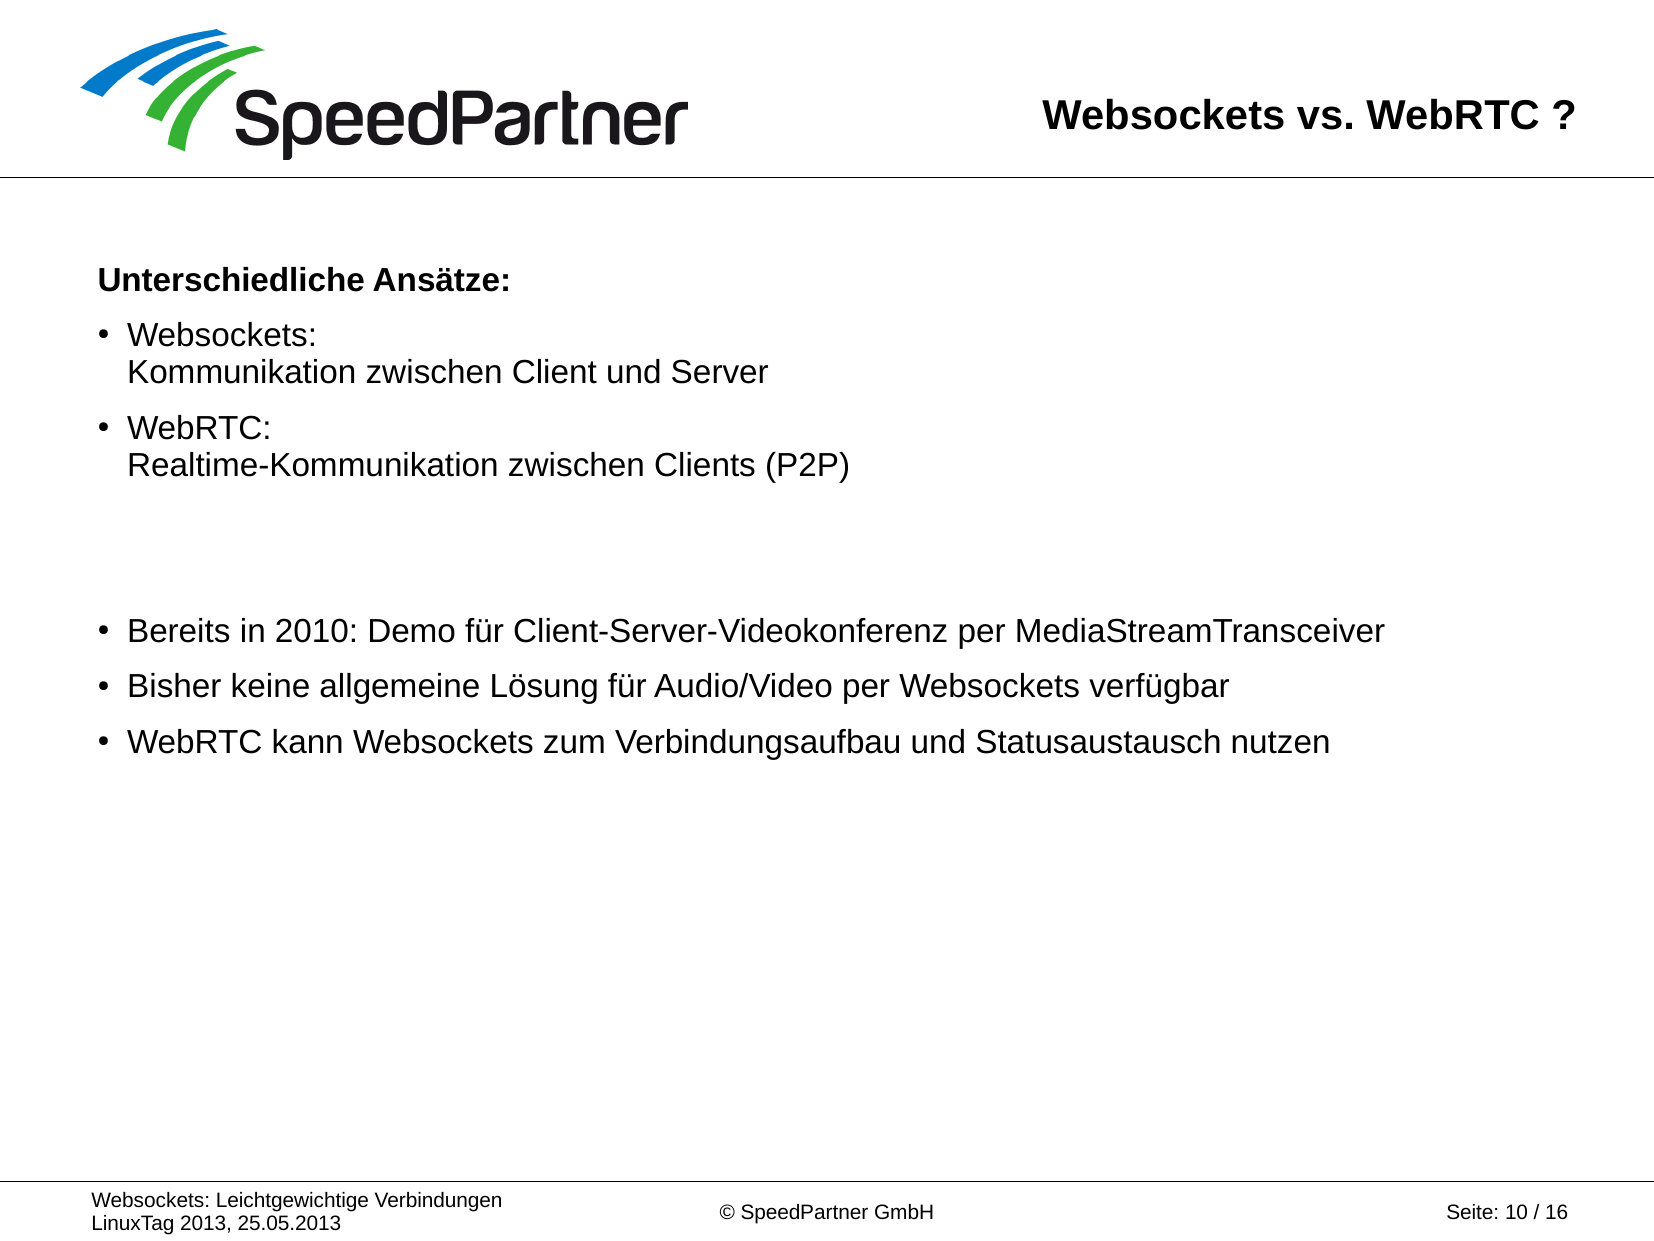

# Websockets vs. WebRTC ?
Unterschiedliche Ansätze:
Websockets:
Kommunikation zwischen Client und Server
WebRTC:
Realtime-Kommunikation zwischen Clients (P2P)
Bereits in 2010: Demo für Client-Server-Videokonferenz per MediaStreamTransceiver
Bisher keine allgemeine Lösung für Audio/Video per Websockets verfügbar
WebRTC kann Websockets zum Verbindungsaufbau und Statusaustausch nutzen